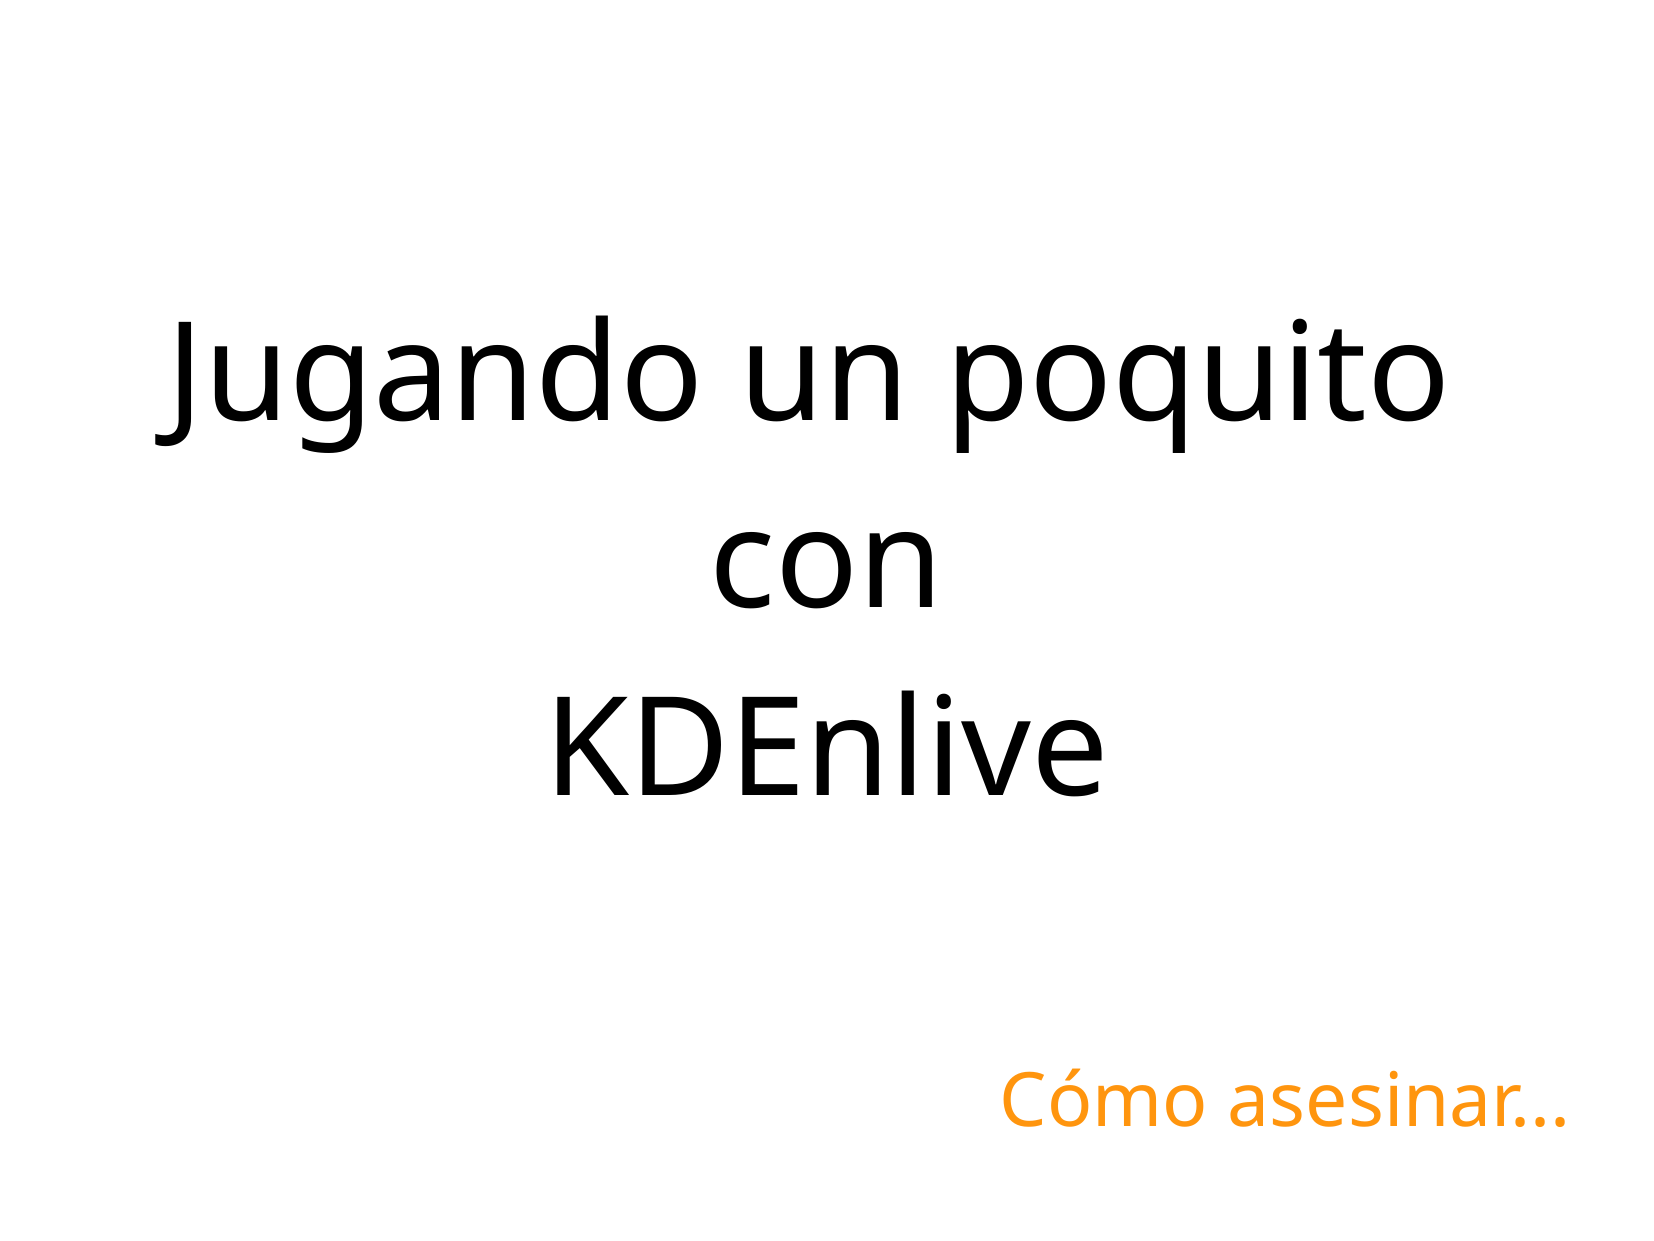

# Jugando un poquito con KDEnlive
Cómo asesinar...